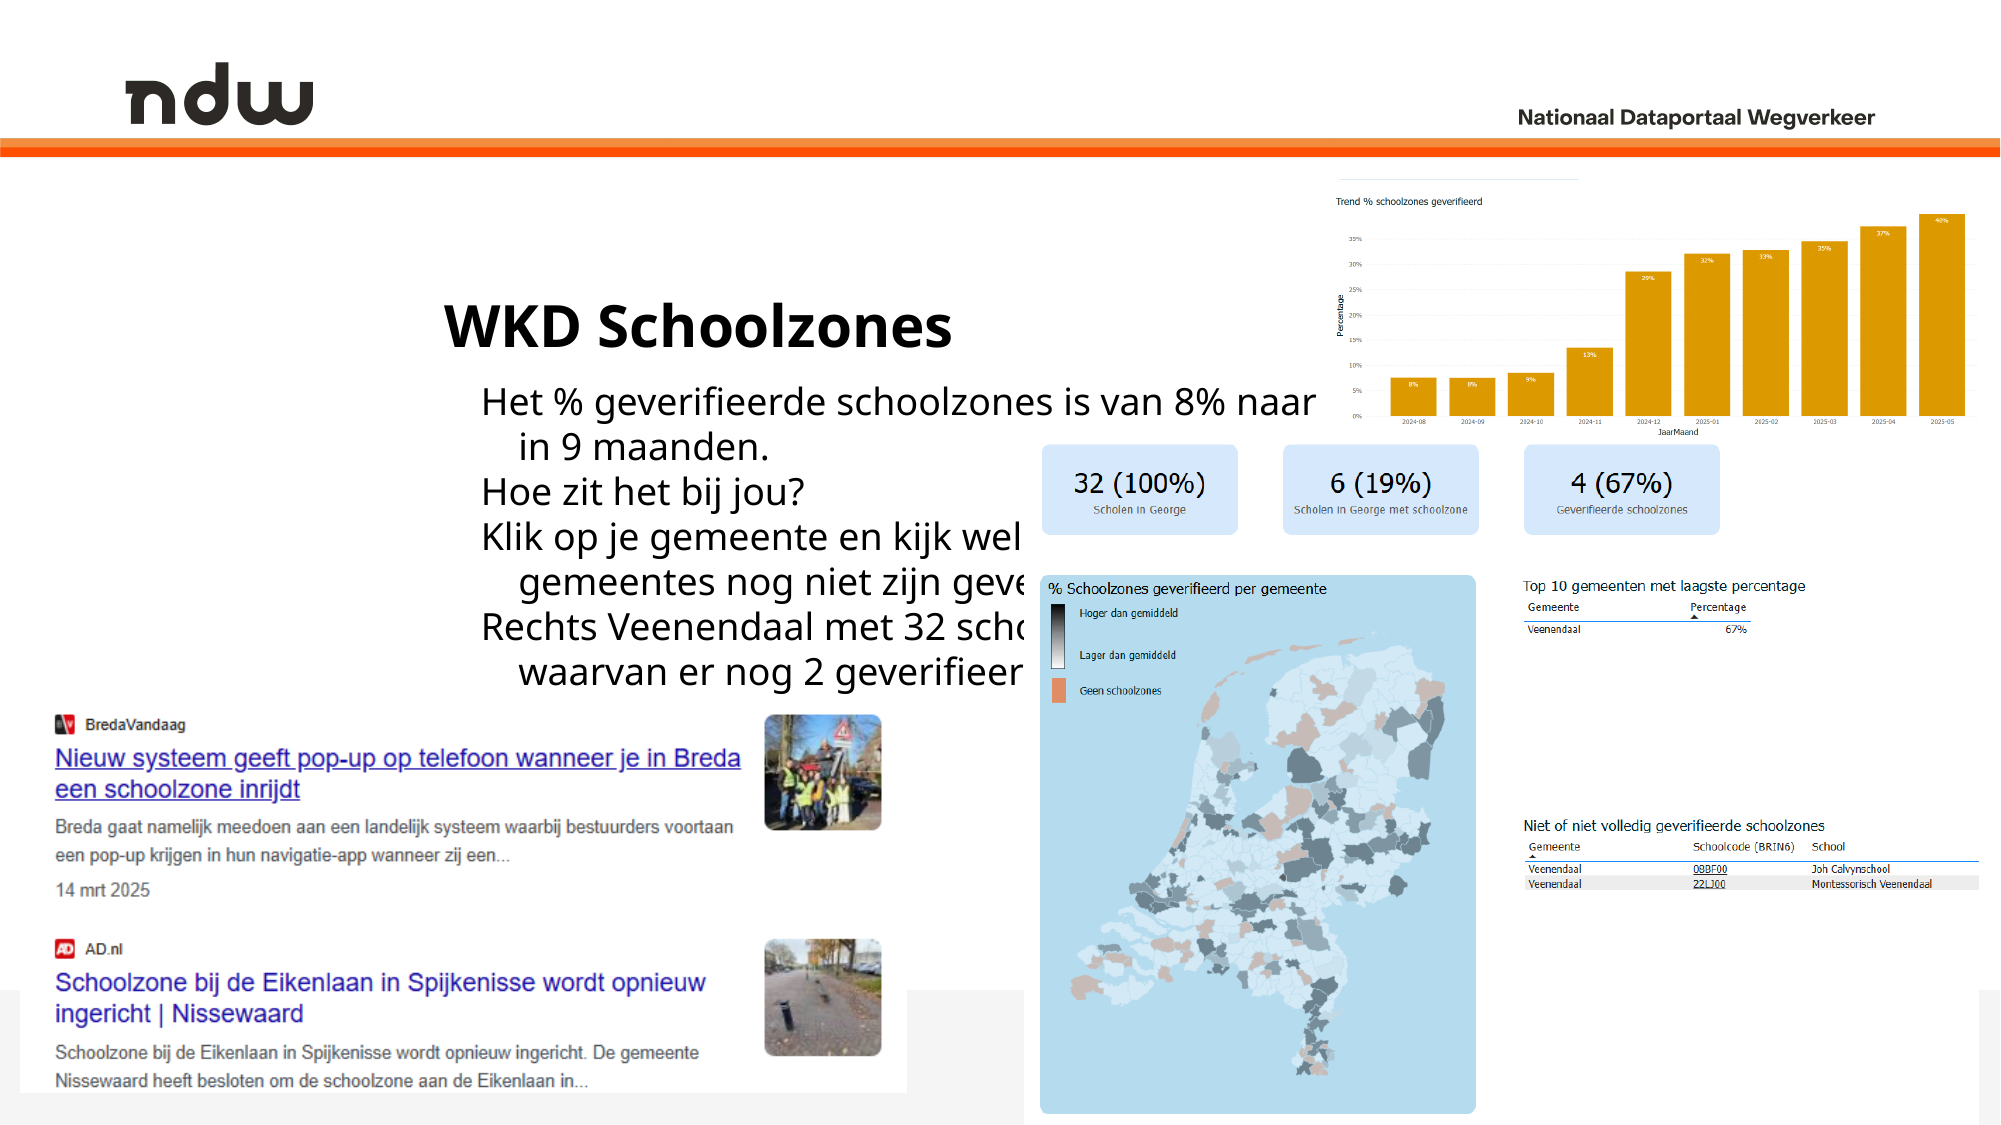

WKD Schoolzones
# Het % geverifieerde schoolzones is van 8% naar 40% gestegen in 9 maanden.
Hoe zit het bij jou?
Klik op je gemeente en kijk welke schoolzones in jouw gemeentes nog niet zijn geverifieerd.
Rechts Veenendaal met 32 scholen, 6 scholen met een zone waarvan er nog 2 geverifieerd kunnen roden.